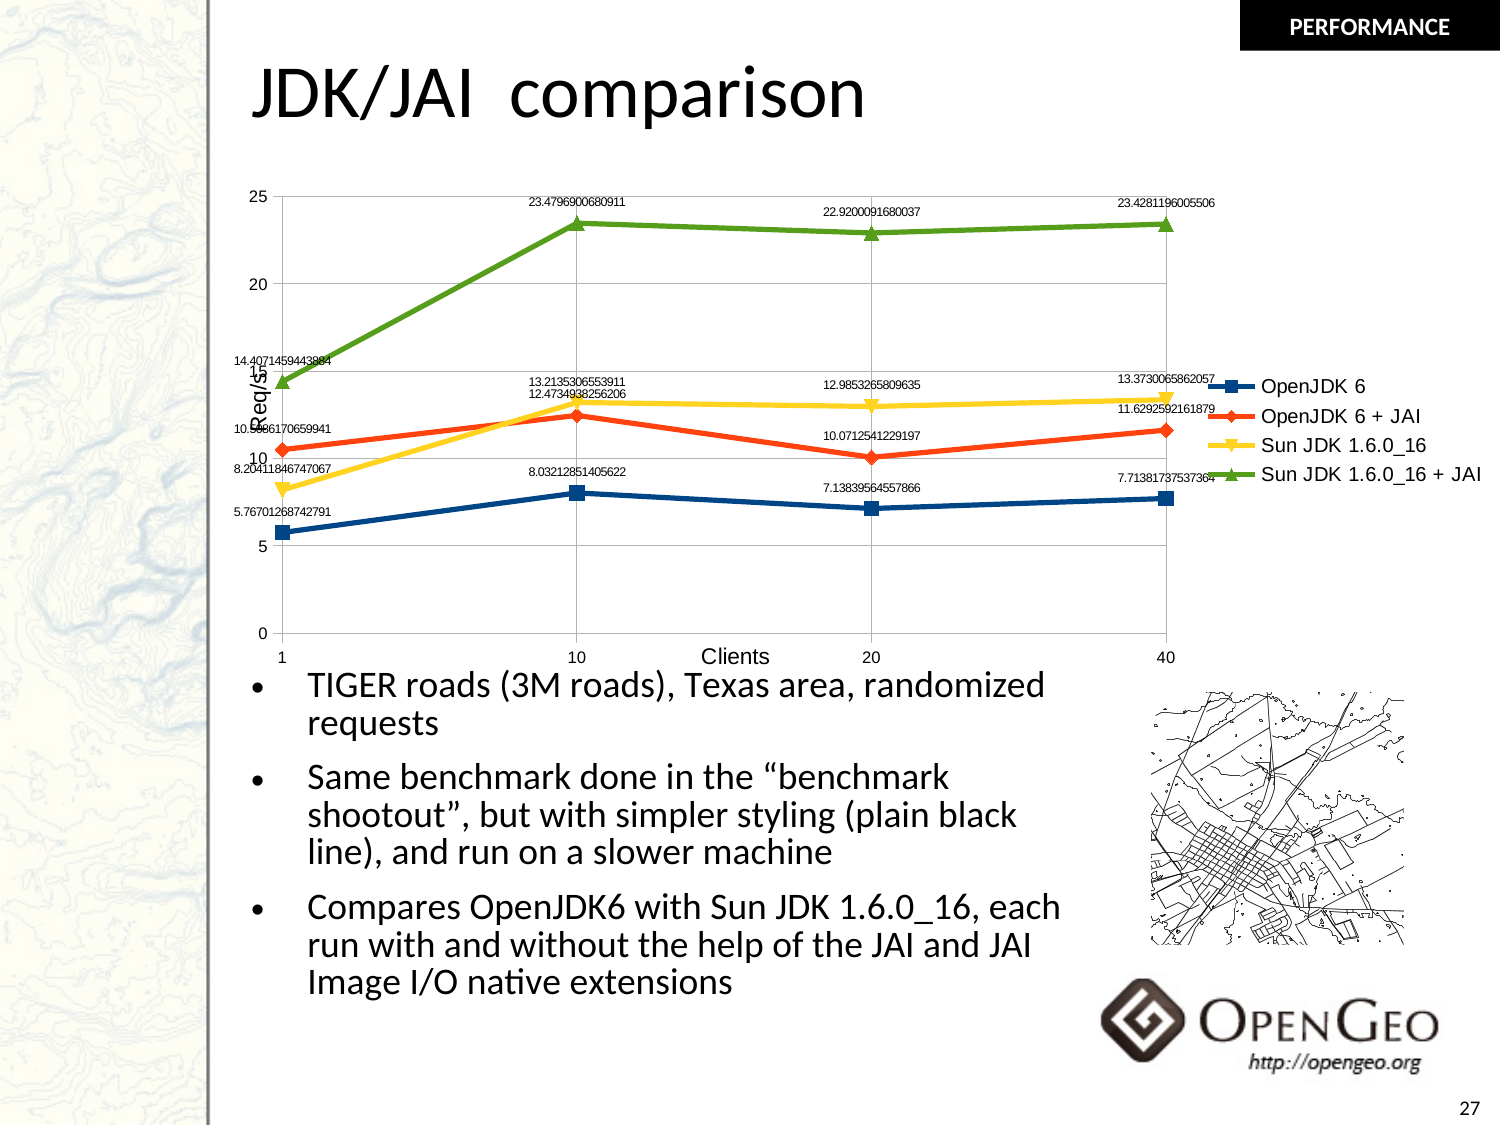

PERFORMANCE
# JDK/JAI comparison
### Chart
| Category | OpenJDK 6 | OpenJDK 6 + JAI | Sun JDK 1.6.0_16 | Sun JDK 1.6.0_16 + JAI |
|---|---|---|---|---|
| 1 | 5.76701268742791 | 10.5086170659941 | 8.20411846747067 | 14.4071459443884 |
| 10 | 8.03212851405622 | 12.4734938256206 | 13.2135306553911 | 23.4796900680911 |
| 20 | 7.13839564557866 | 10.0712541229197 | 12.9853265809635 | 22.9200091680037 |
| 40 | 7.71381737537364 | 11.6292592161879 | 13.3730065862057 | 23.4281196005506 |TIGER roads (3M roads), Texas area, randomized requests
Same benchmark done in the “benchmark shootout”, but with simpler styling (plain black line), and run on a slower machine
Compares OpenJDK6 with Sun JDK 1.6.0_16, each run with and without the help of the JAI and JAI Image I/O native extensions